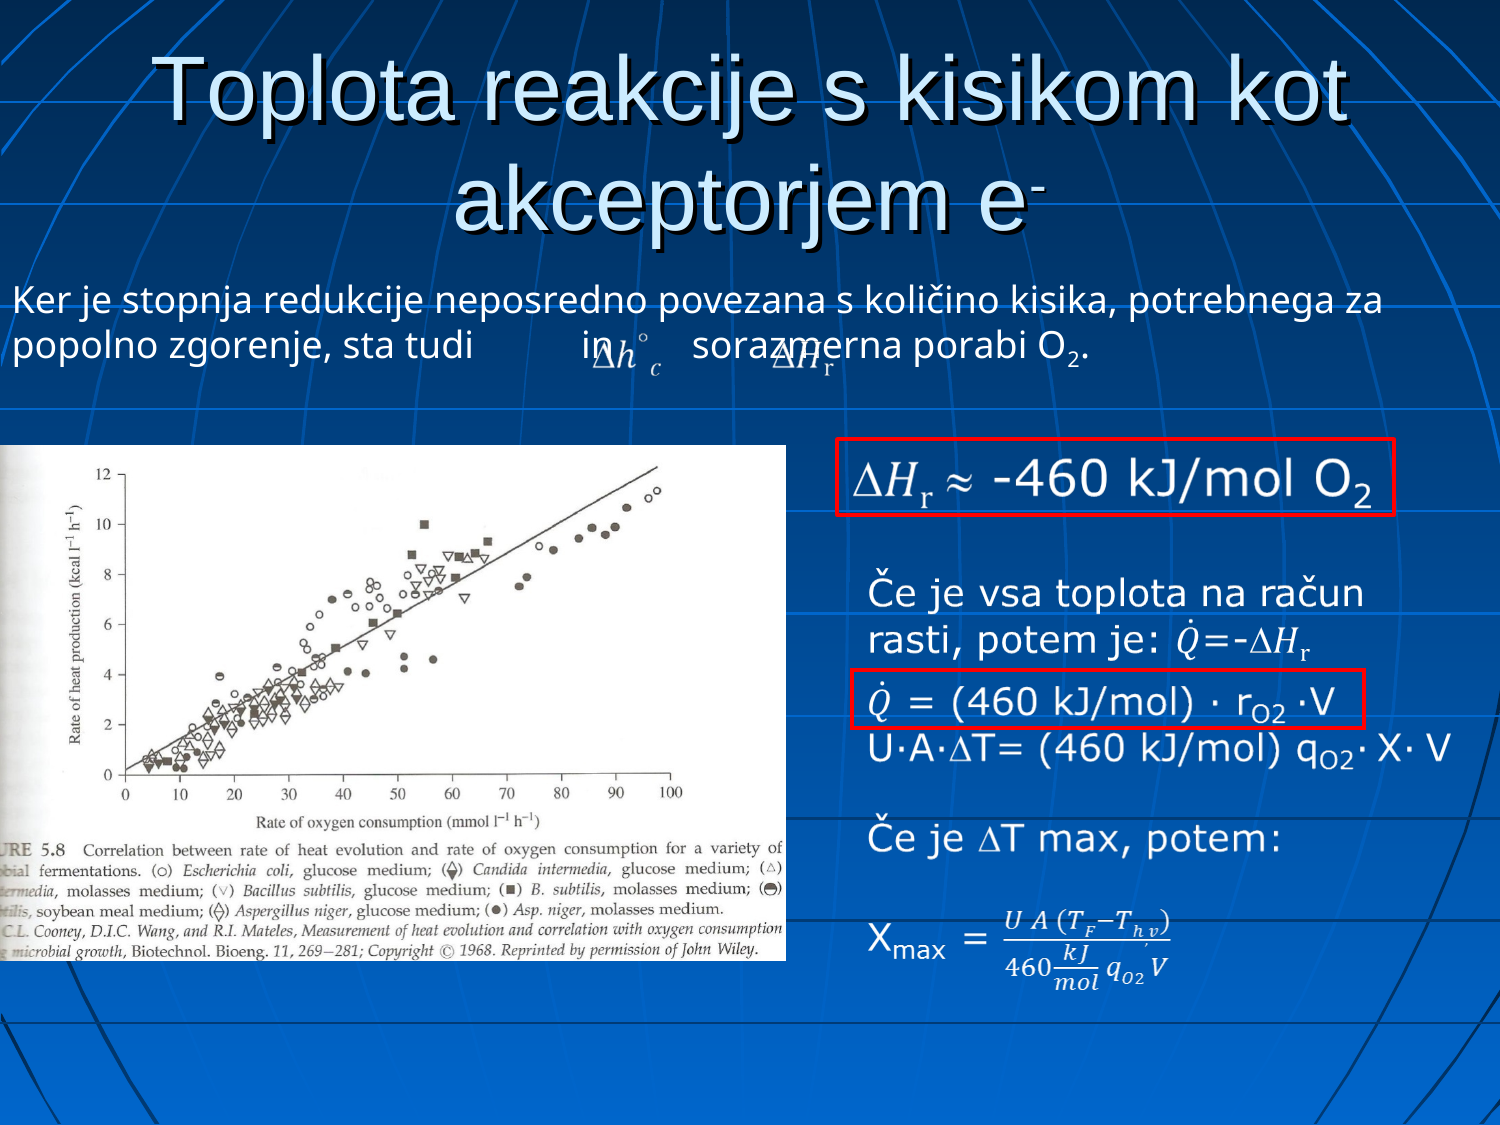

# Toplota reakcije s kisikom kot akceptorjem e-
Ker je stopnja redukcije neposredno povezana s količino kisika, potrebnega za popolno zgorenje, sta tudi in sorazmerna porabi O2.